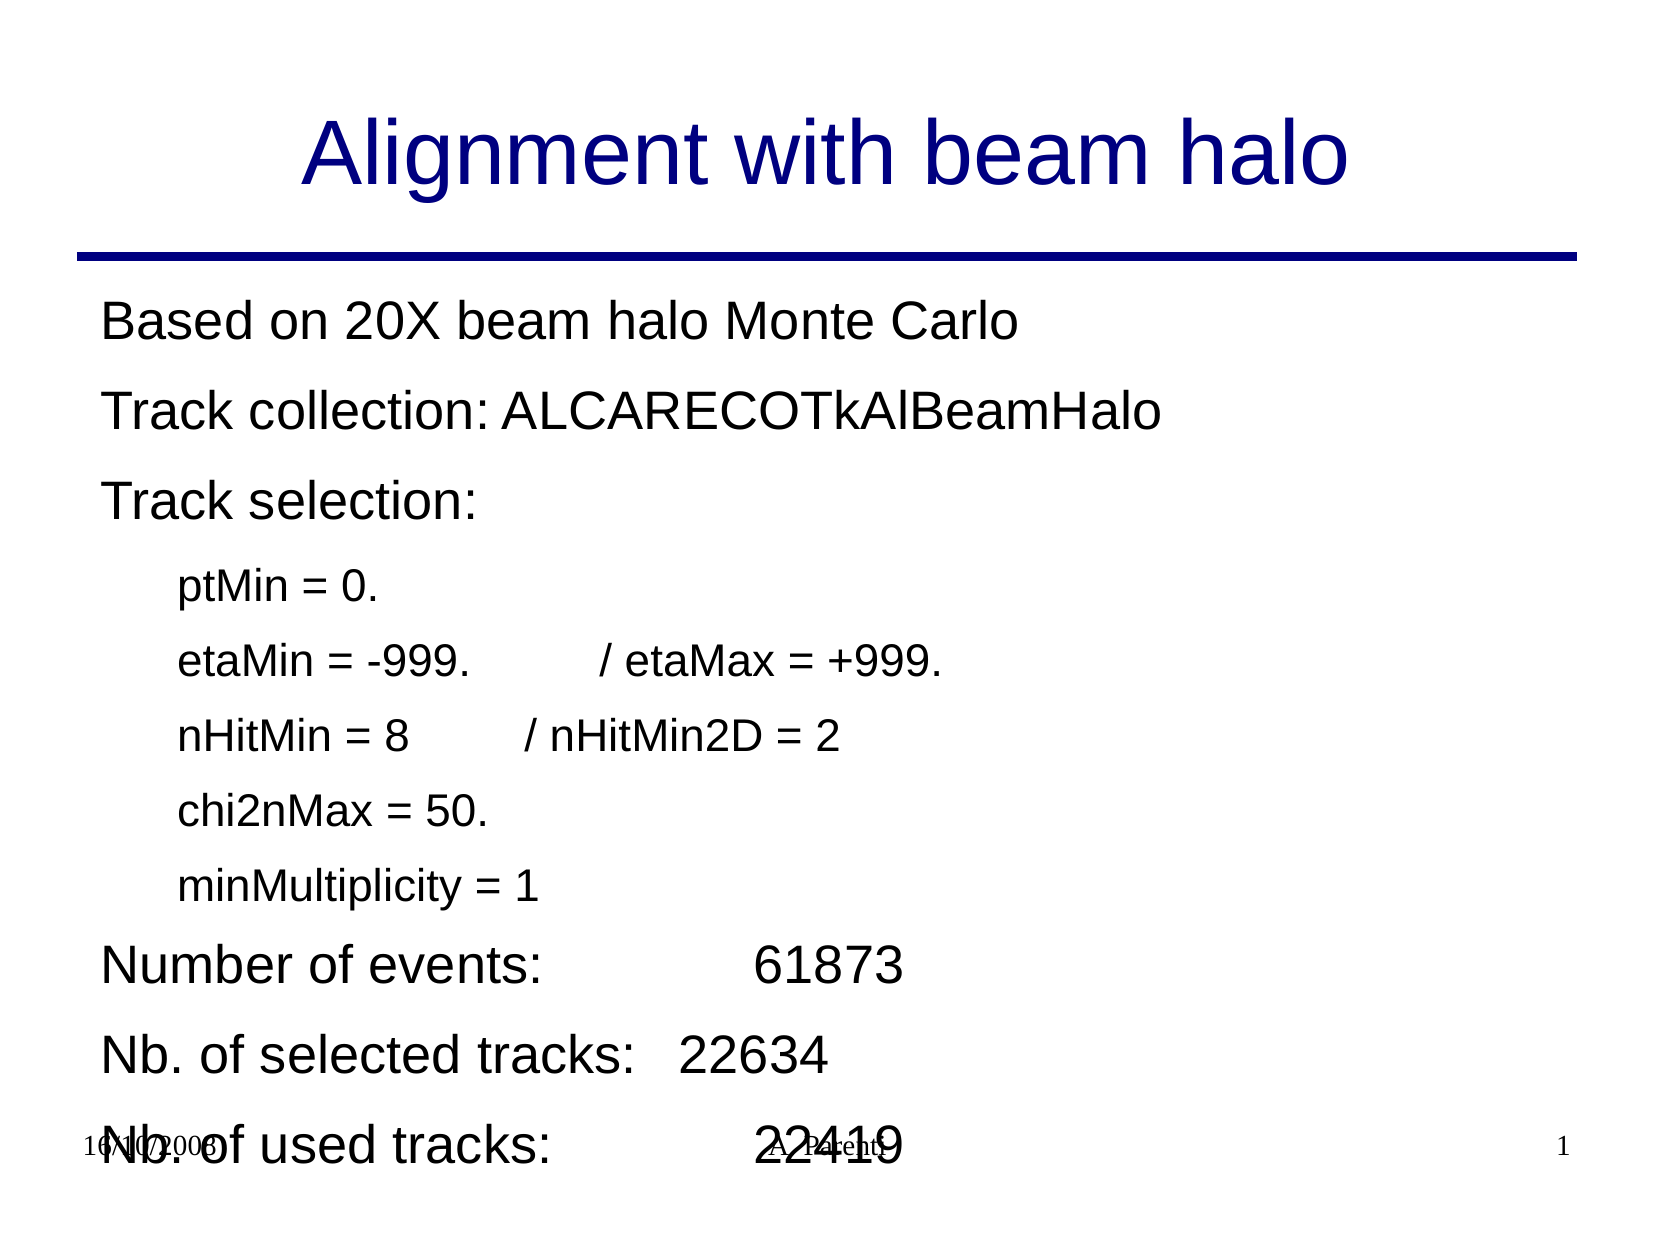

# Alignment with beam halo
Based on 20X beam halo Monte Carlo
Track collection: ALCARECOTkAlBeamHalo
Track selection:
ptMin = 0.
etaMin = -999.		/ etaMax = +999.
nHitMin = 8		/ nHitMin2D = 2
chi2nMax = 50.
minMultiplicity = 1
Number of events: 			61873
Nb. of selected tracks:	22634
Nb. of used tracks:			22419
1